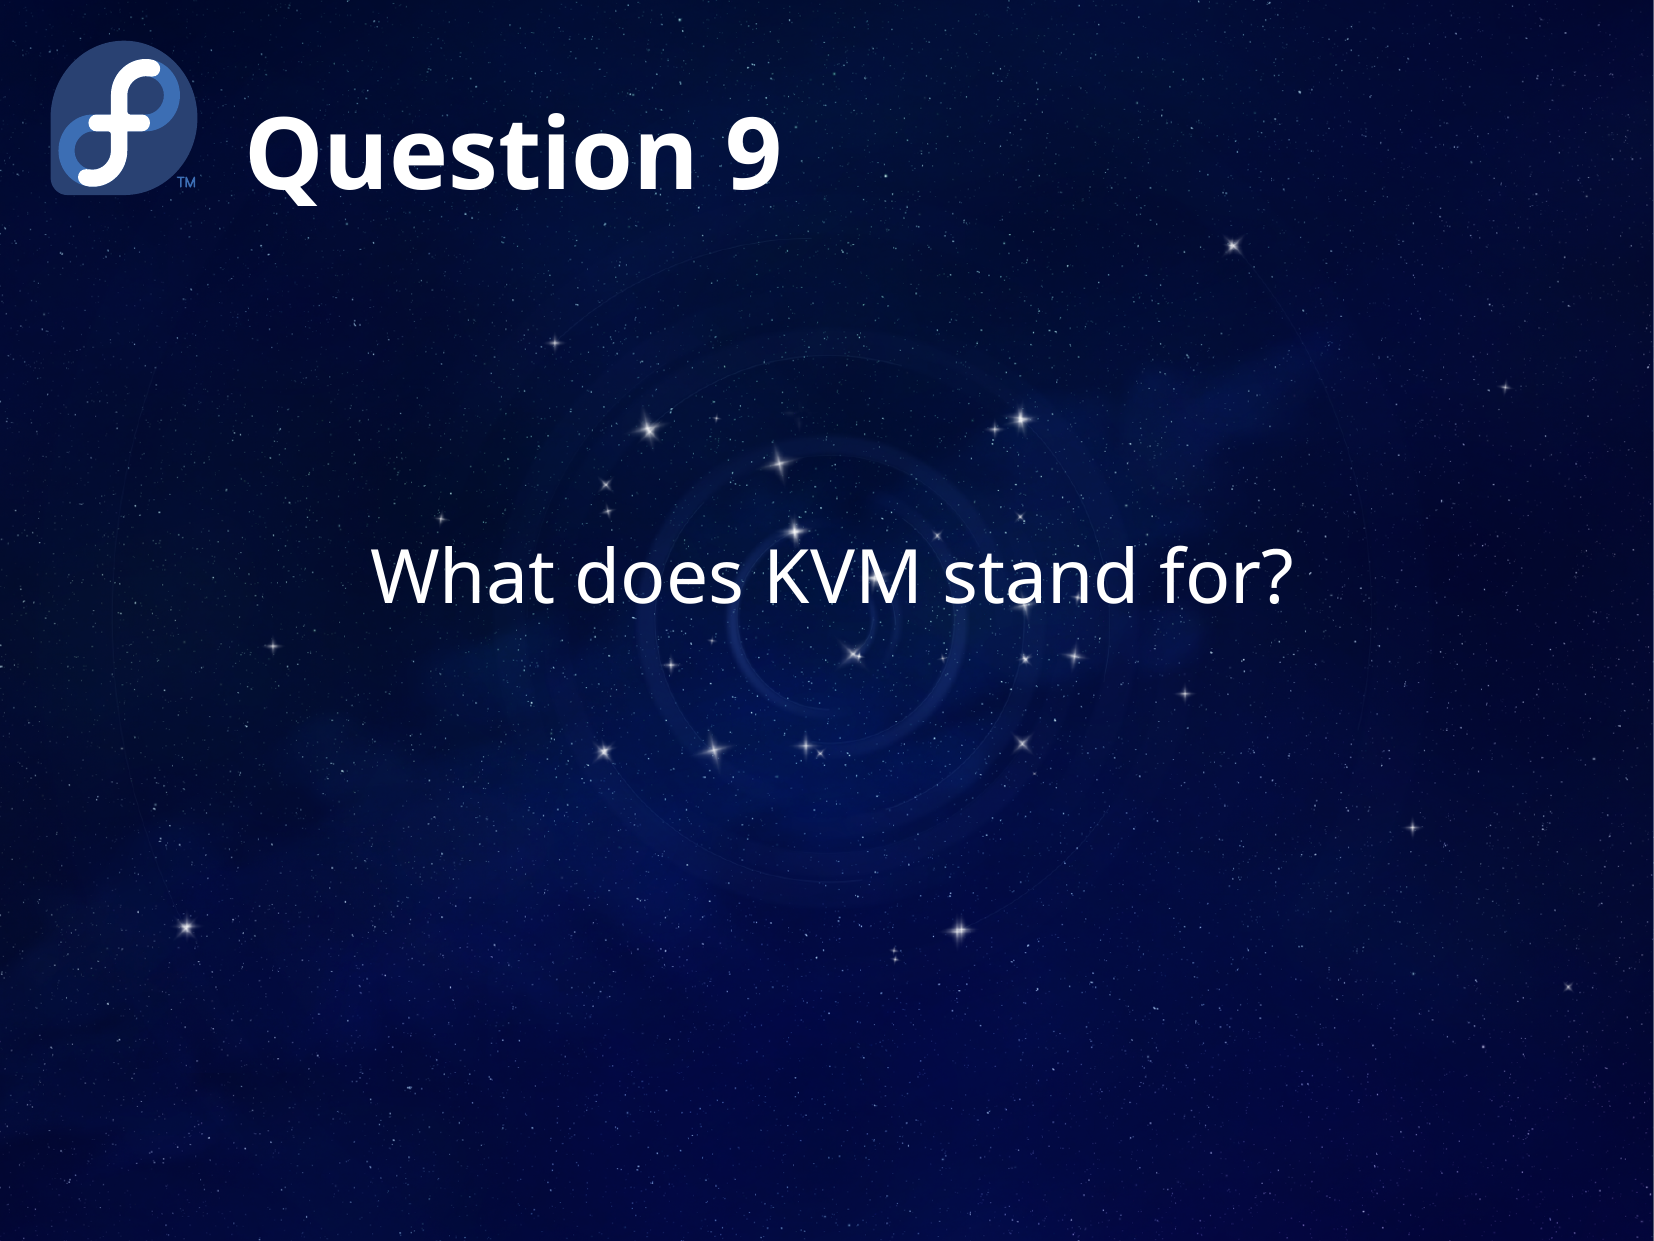

Question 9
What does KVM stand for?